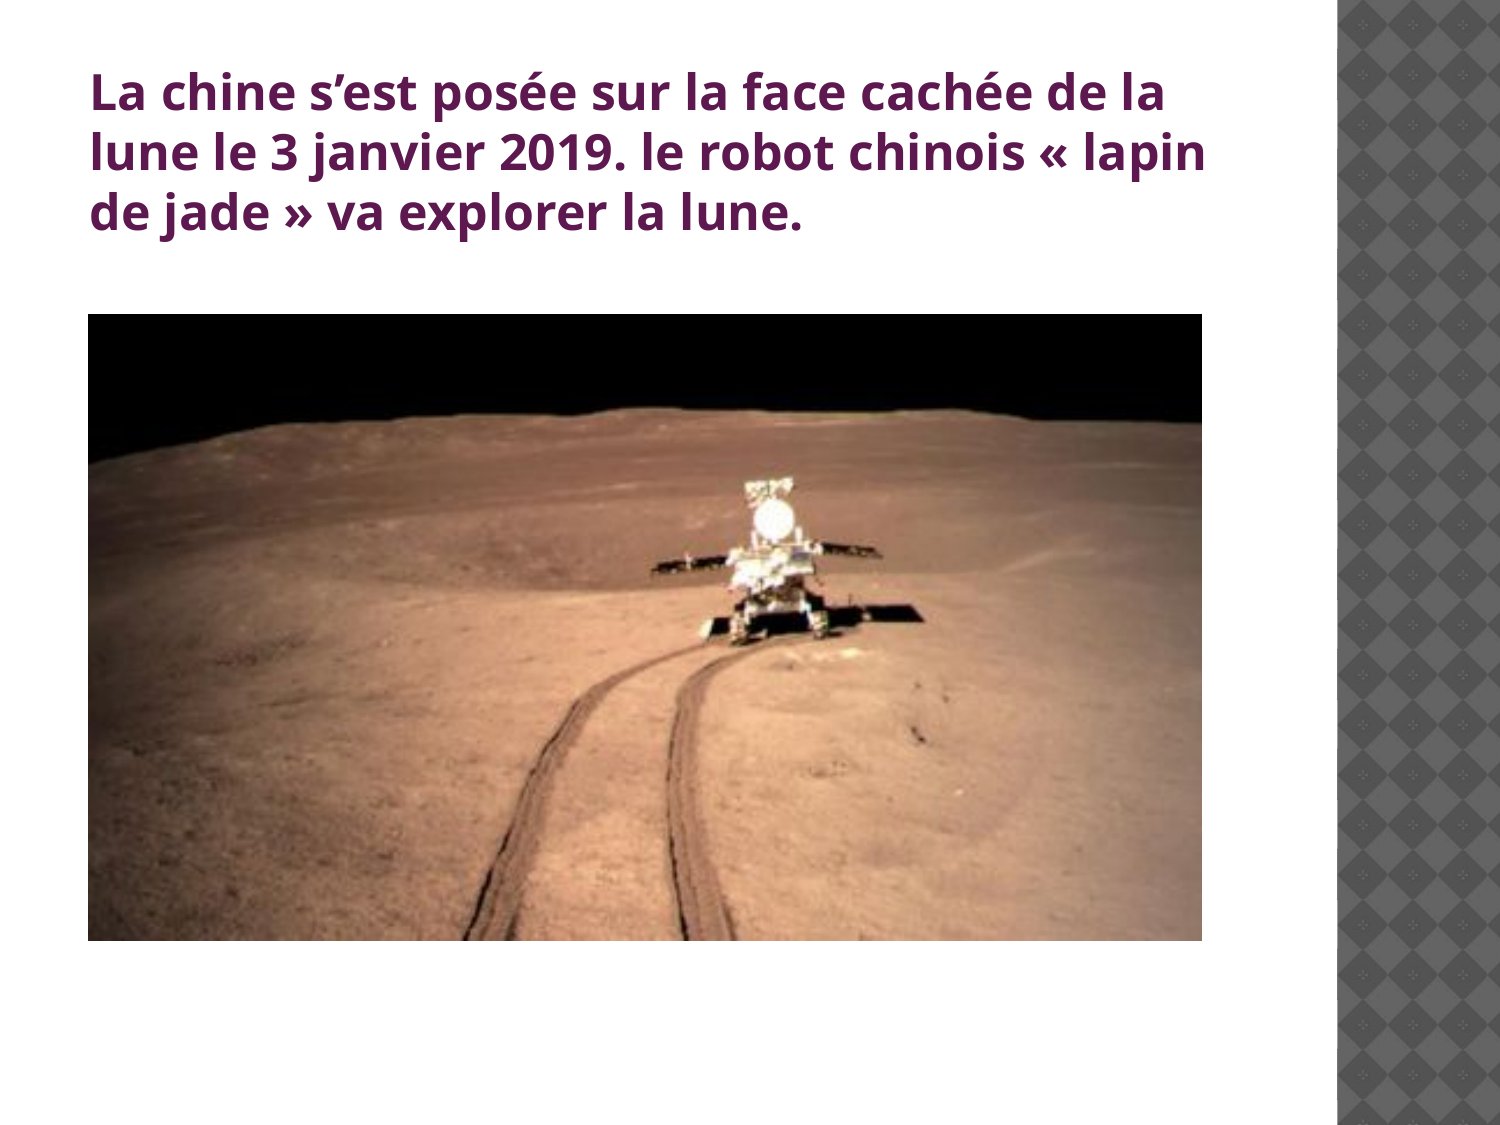

# La chine s’est posée sur la face cachée de la lune le 3 janvier 2019. le robot chinois « lapin de jade » va explorer la lune.